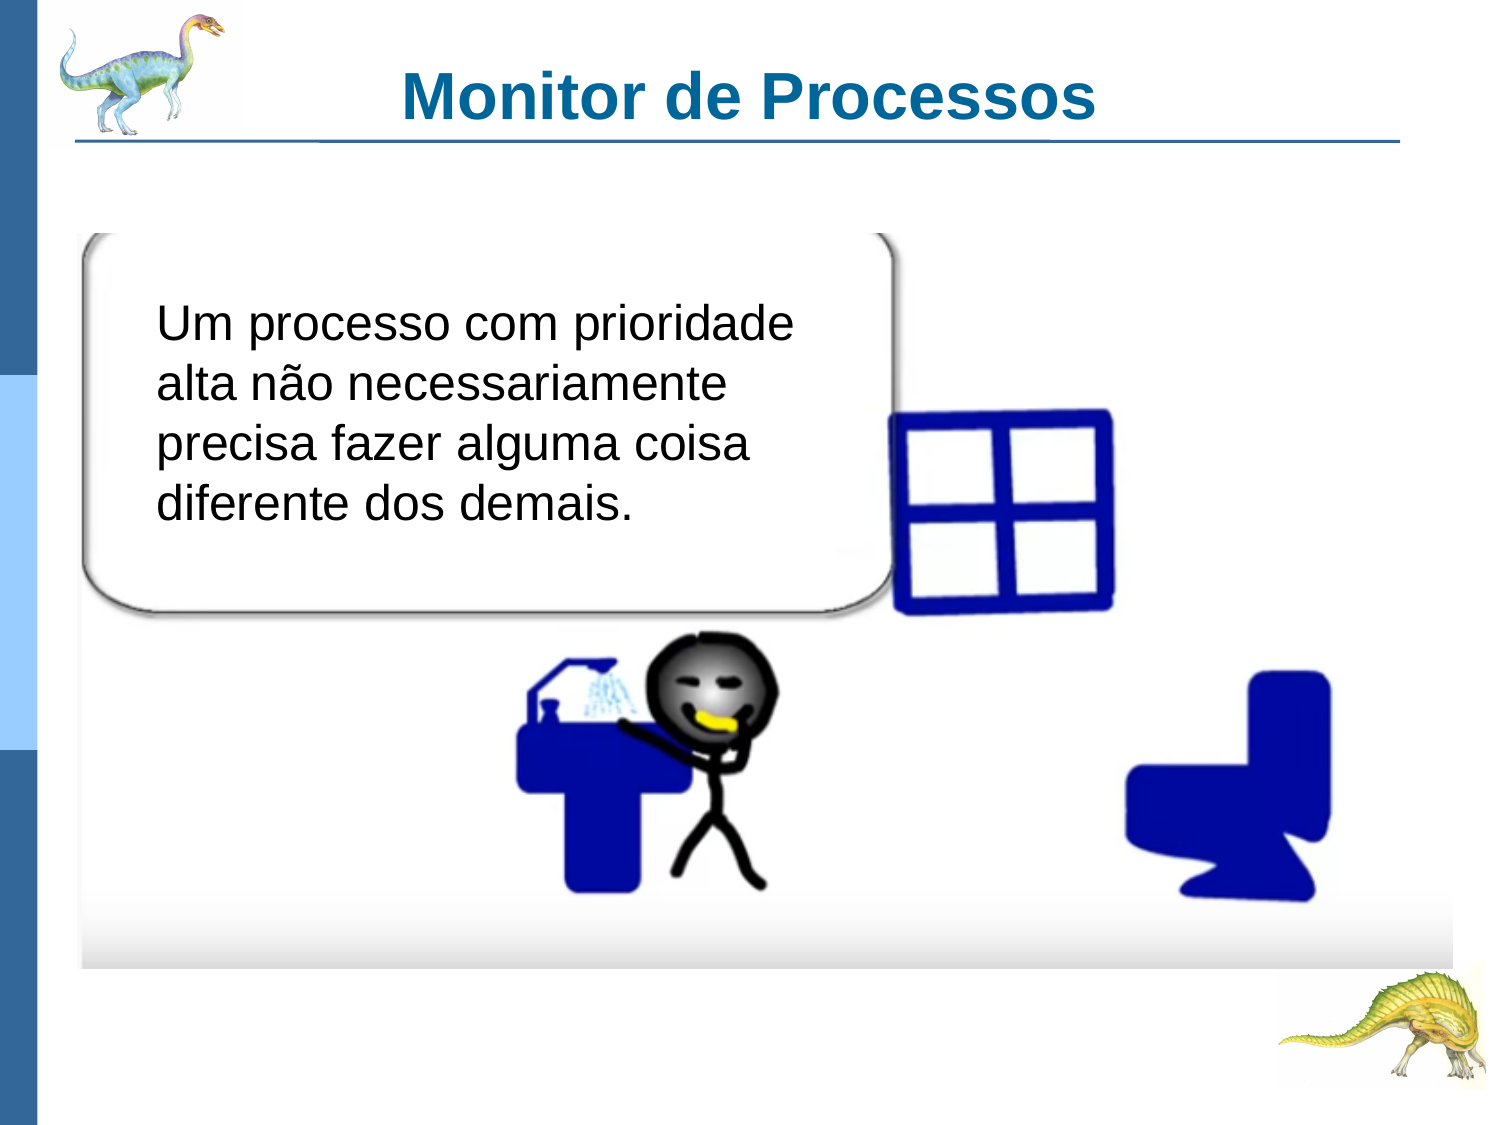

Monitor de Processos
Um processo com prioridade alta não necessariamente precisa fazer alguma coisa diferente dos demais.